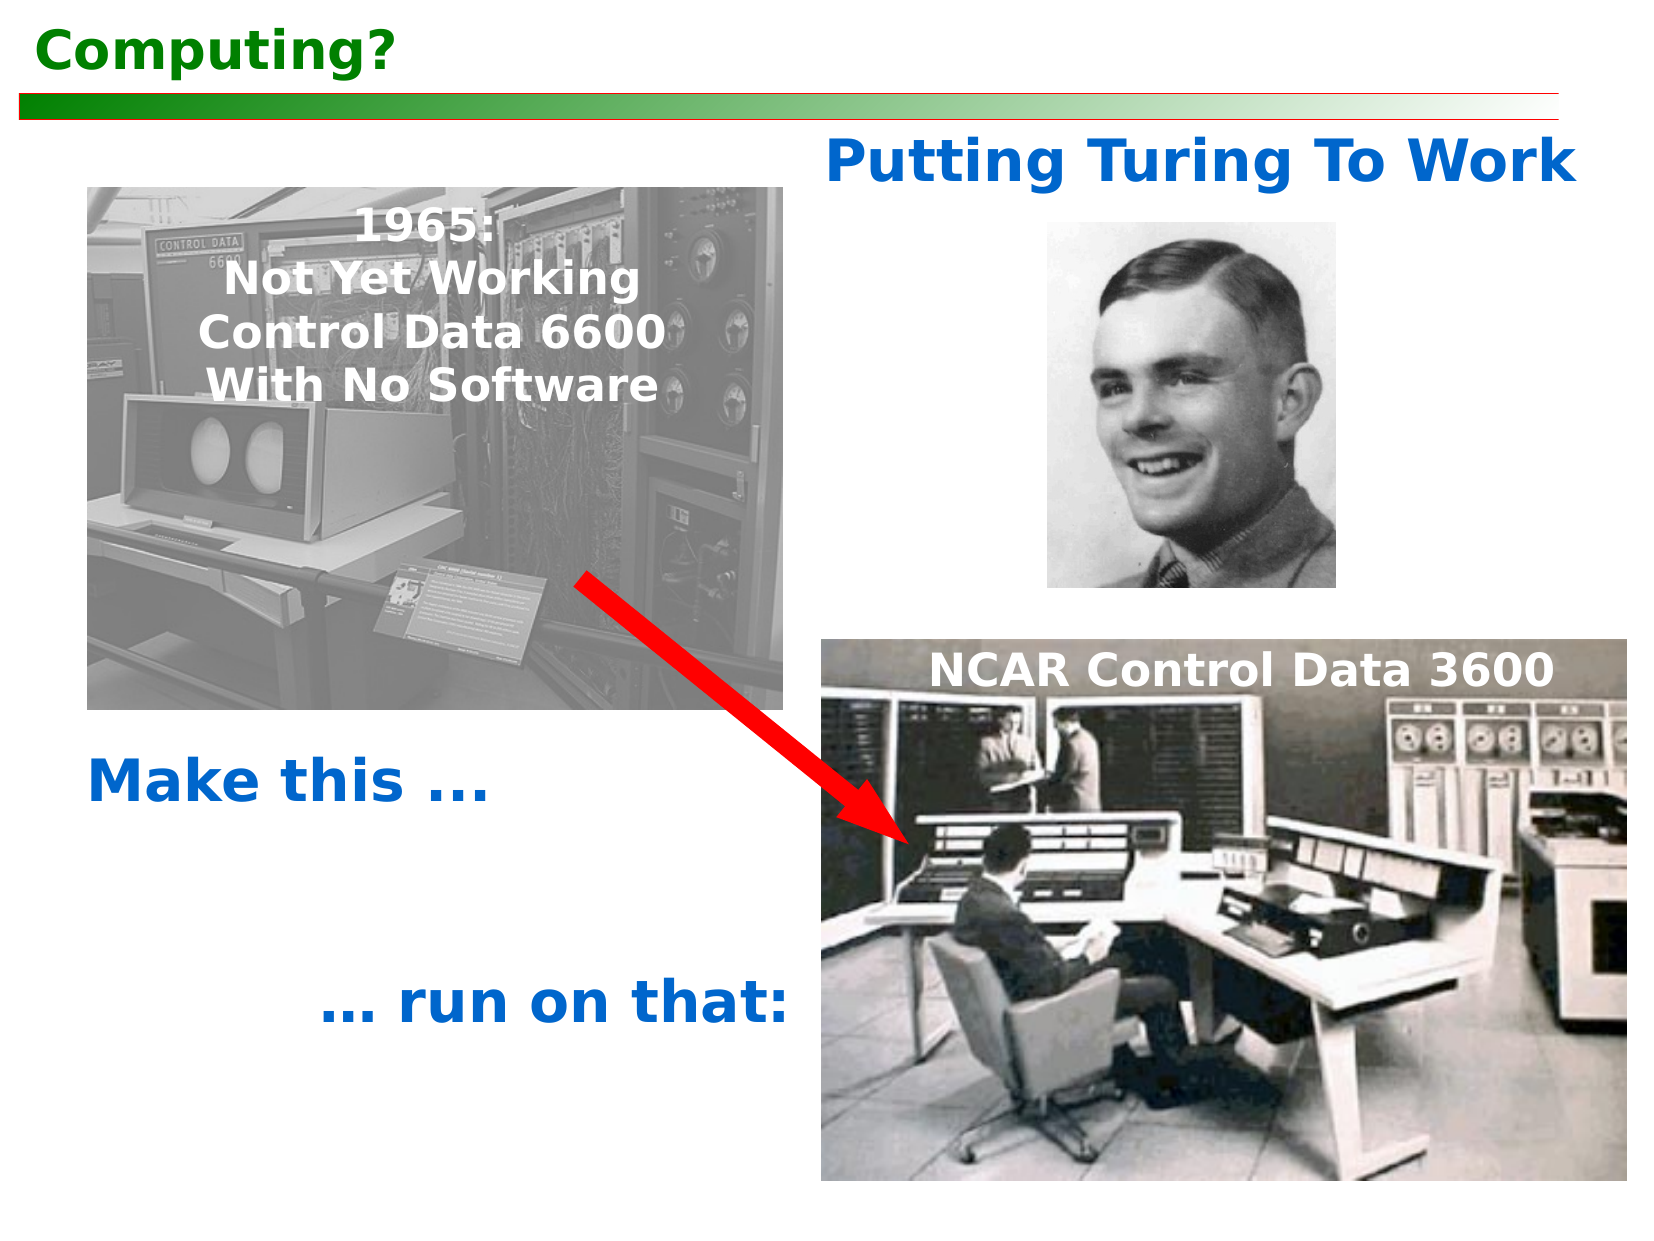

Computing?
Putting Turing To Work
1965:
Not Yet Working
Control Data 6600
With No Software
NCAR Control Data 3600
Make this ...
… run on that: